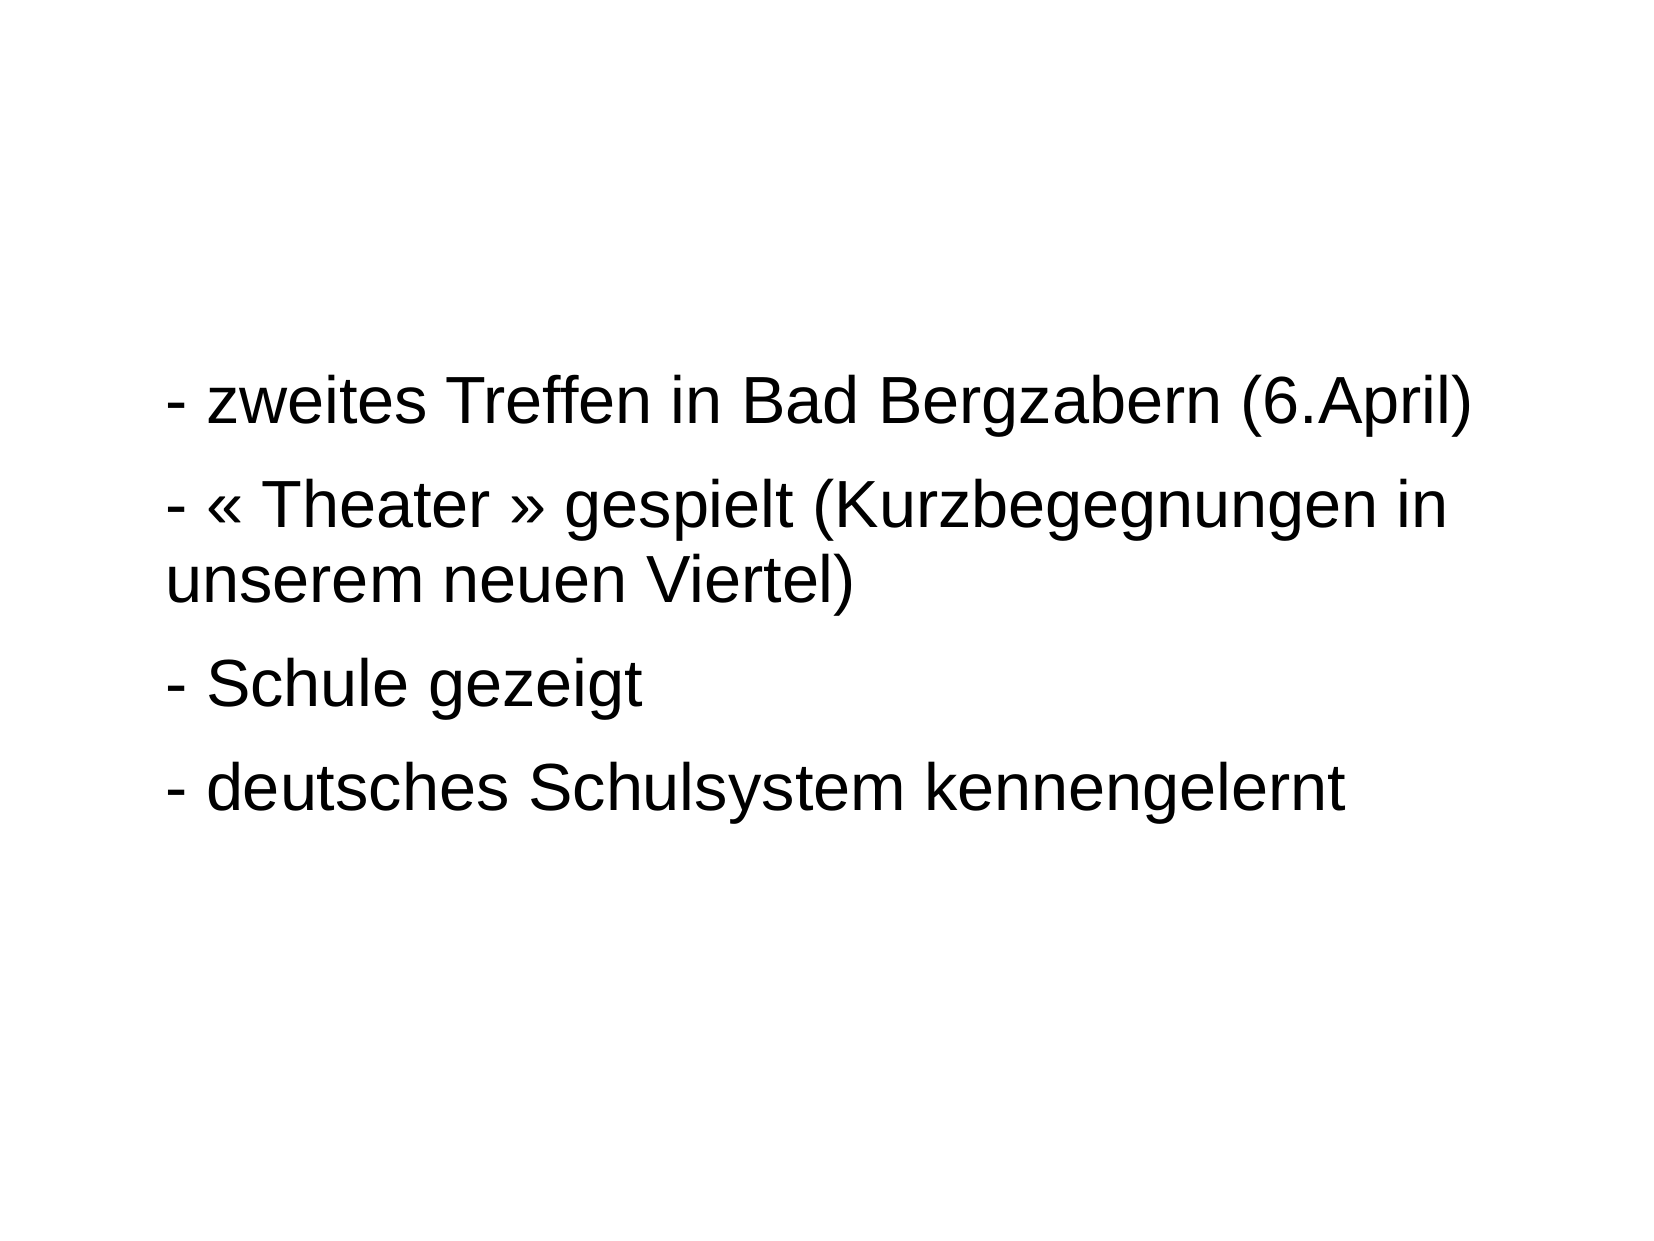

# - zweites Treffen in Bad Bergzabern (6.April)
- « Theater » gespielt (Kurzbegegnungen in unserem neuen Viertel)
- Schule gezeigt
- deutsches Schulsystem kennengelernt